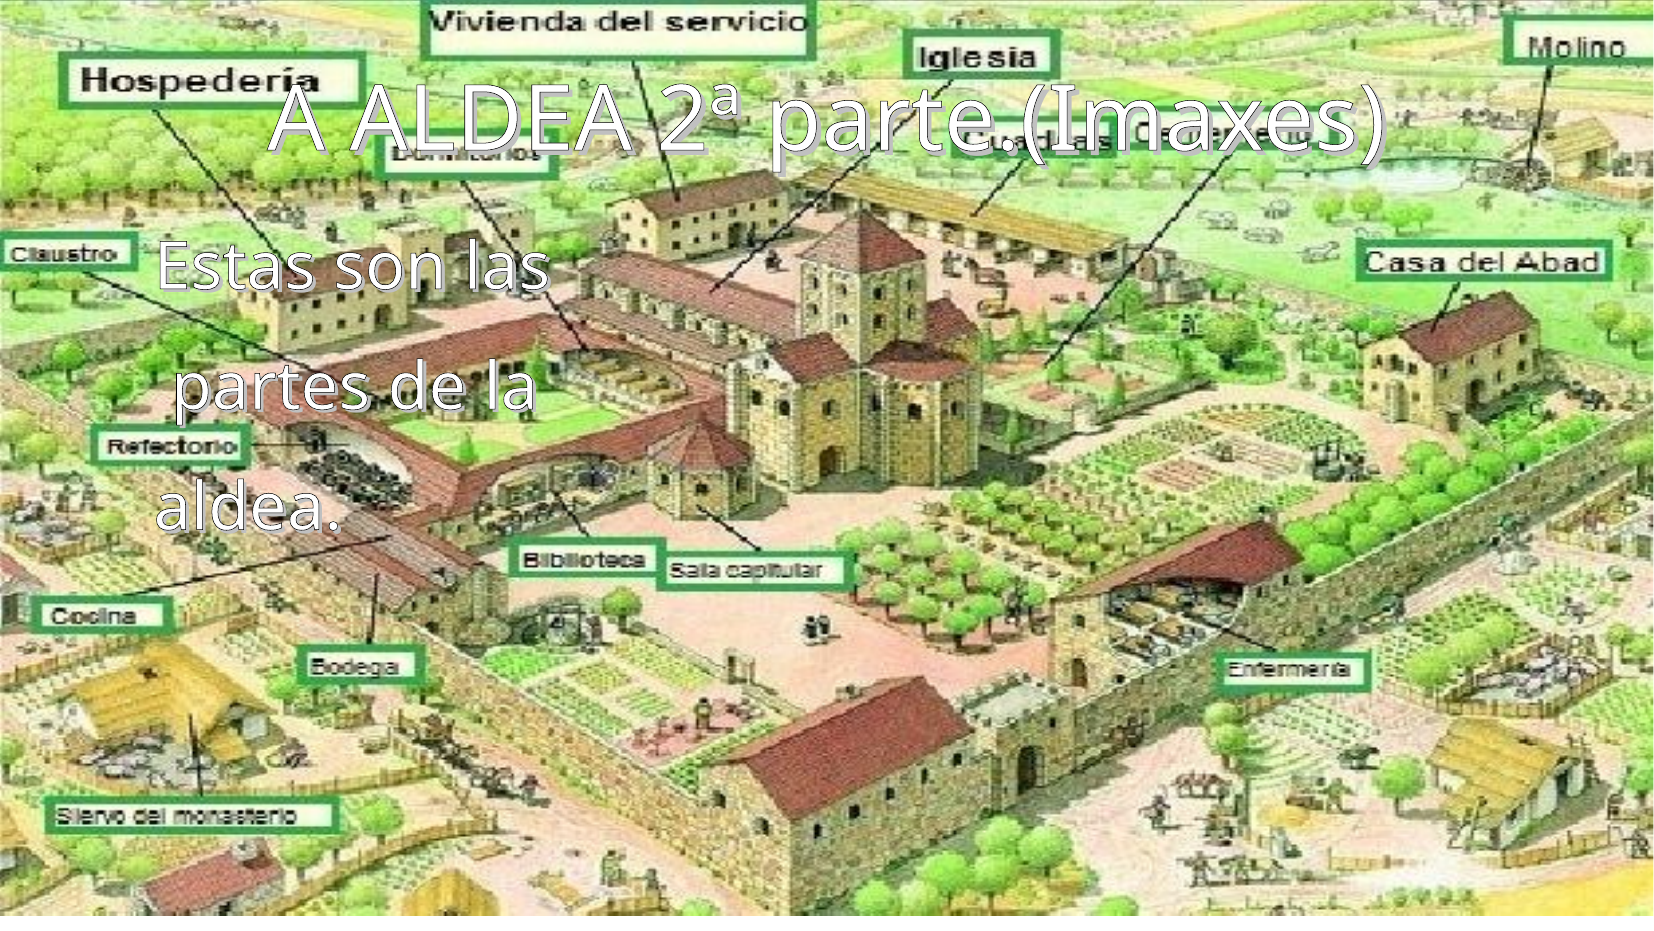

# A ALDEA 2ª parte.(Imaxes)
Estas son las
 partes de la
aldea.